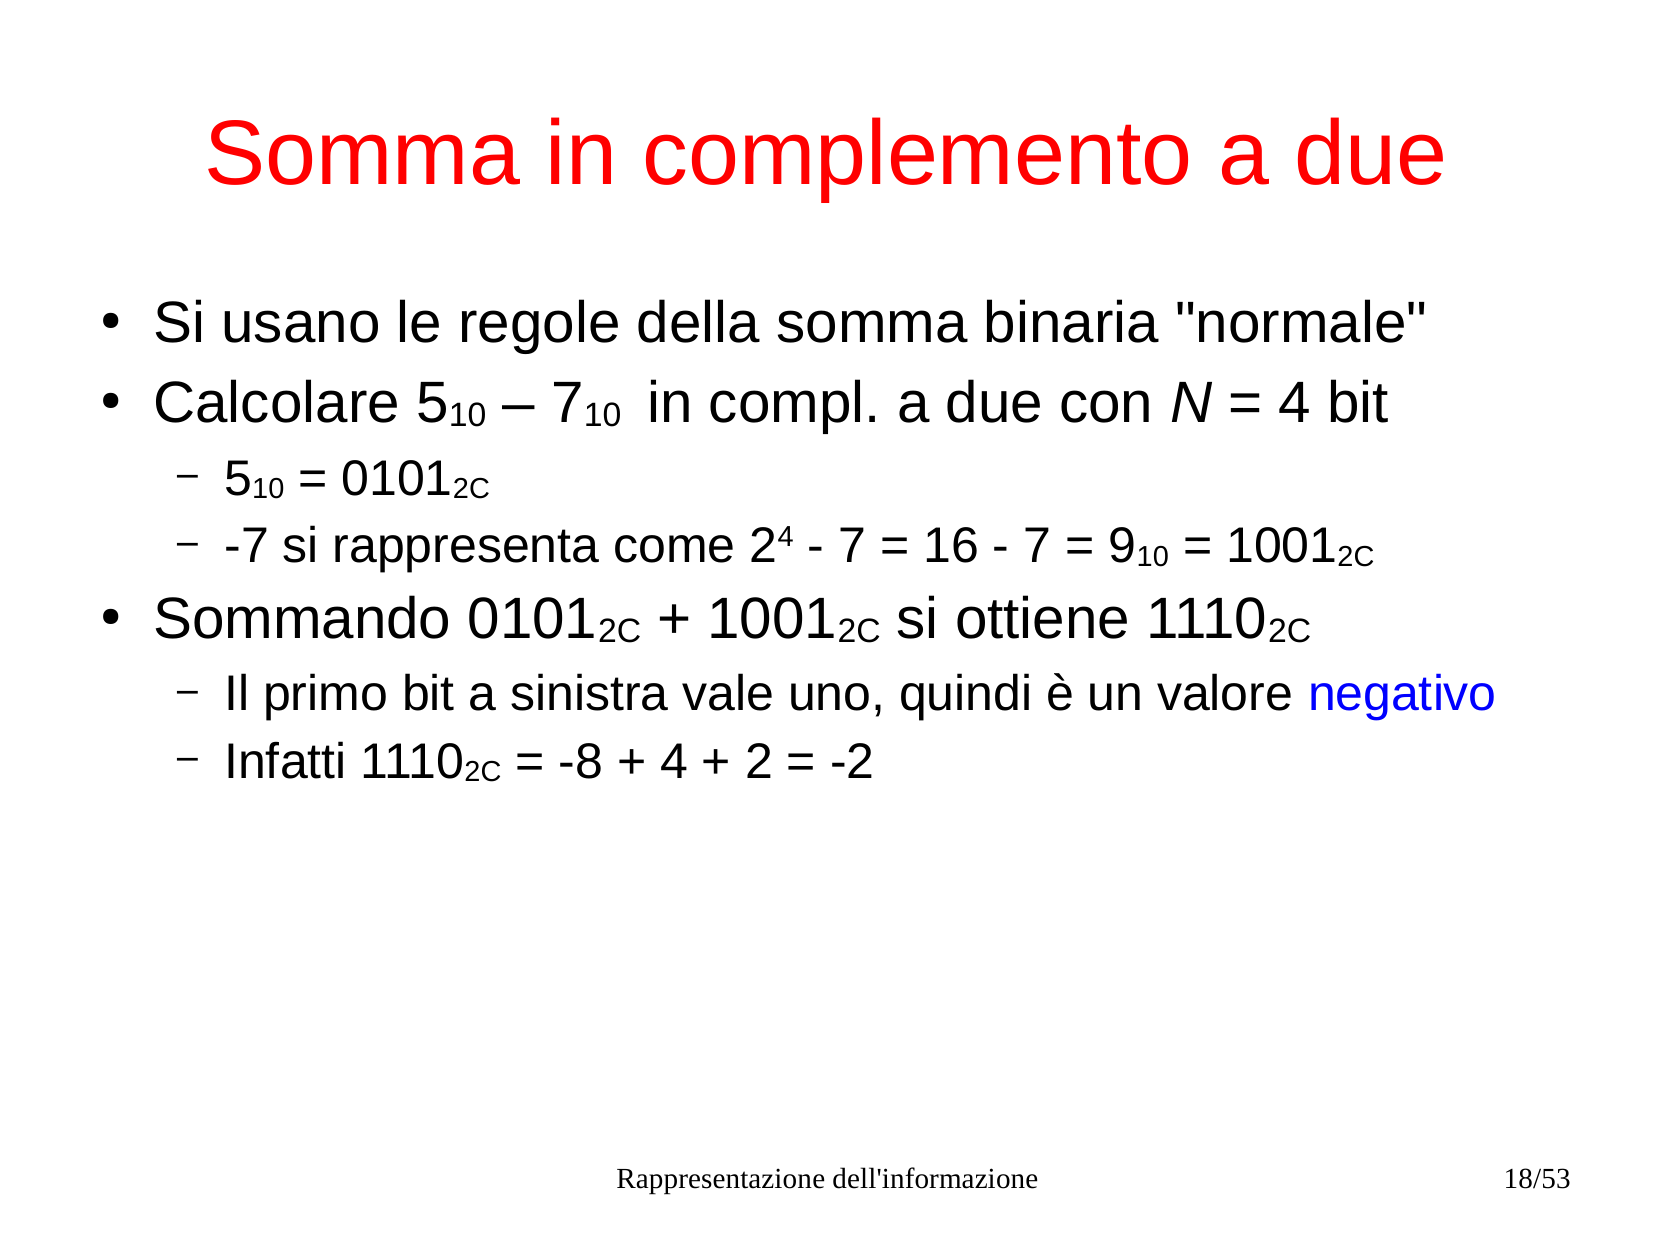

# Somma in complemento a due
Si usano le regole della somma binaria "normale"
Calcolare 510 – 710 in compl. a due con N = 4 bit
510 = 01012C
-7 si rappresenta come 24 - 7 = 16 - 7 = 910 = 10012C
Sommando 01012C + 10012C si ottiene 11102C
Il primo bit a sinistra vale uno, quindi è un valore negativo
Infatti 11102C = -8 + 4 + 2 = -2
Rappresentazione dell'informazione
18